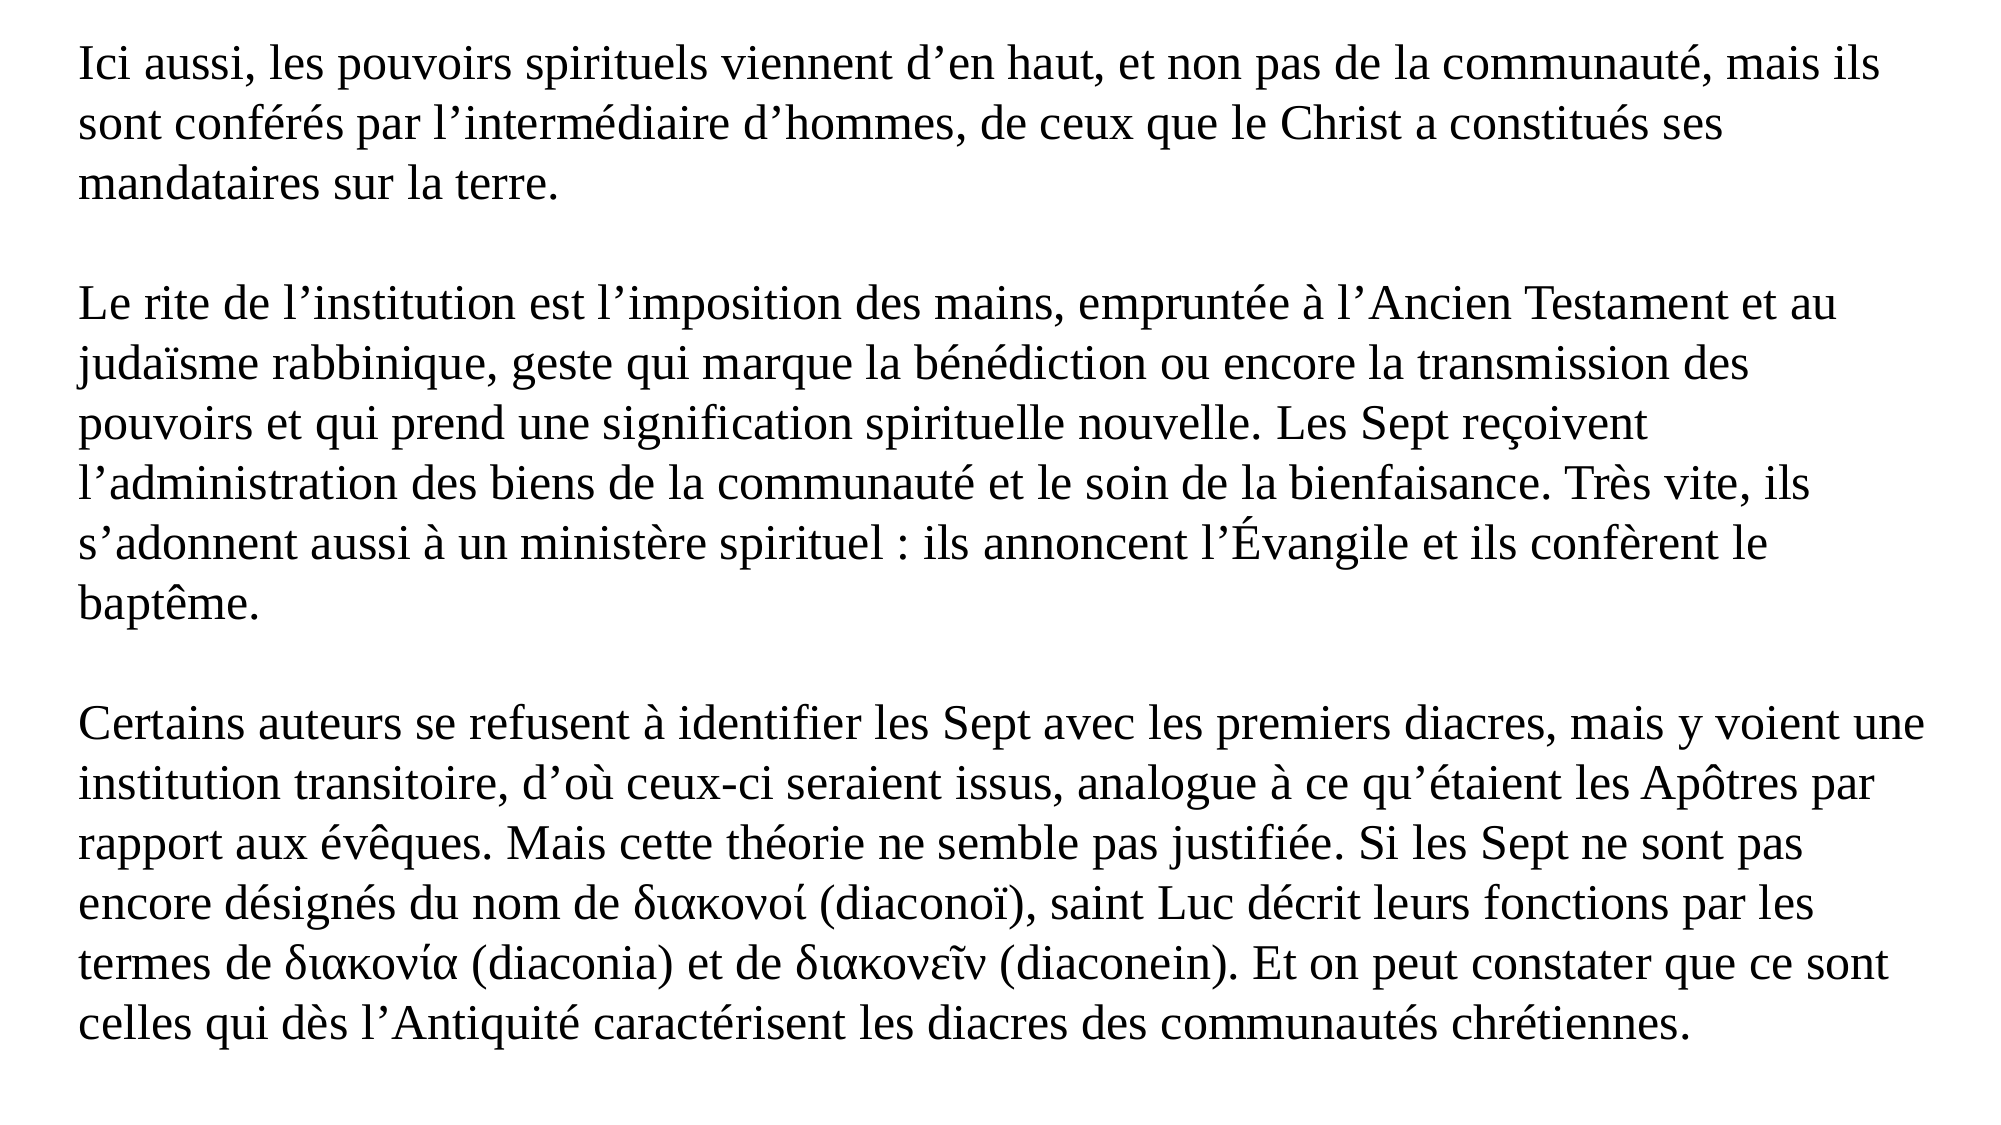

Ici aussi, les pouvoirs spirituels viennent d’en haut, et non pas de la communauté, mais ils sont conférés par l’intermédiaire d’hommes, de ceux que le Christ a constitués ses mandataires sur la terre.
Le rite de l’institution est l’imposition des mains, empruntée à l’Ancien Testament et au judaïsme rabbinique, geste qui marque la bénédiction ou encore la transmission des pouvoirs et qui prend une signification spirituelle nouvelle. Les Sept reçoivent l’administration des biens de la communauté et le soin de la bienfaisance. Très vite, ils s’adonnent aussi à un ministère spirituel : ils annoncent l’Évangile et ils confèrent le baptême.
Certains auteurs se refusent à identifier les Sept avec les premiers diacres, mais y voient une institution transitoire, d’où ceux-ci seraient issus, analogue à ce qu’étaient les Apôtres par rapport aux évêques. Mais cette théorie ne semble pas justifiée. Si les Sept ne sont pas encore désignés du nom de διακονοί (diaconoï), saint Luc décrit leurs fonctions par les termes de διακονία (diaconia) et de διακονεῖν (diaconein). Et on peut constater que ce sont celles qui dès l’Antiquité caractérisent les diacres des communautés chrétiennes.